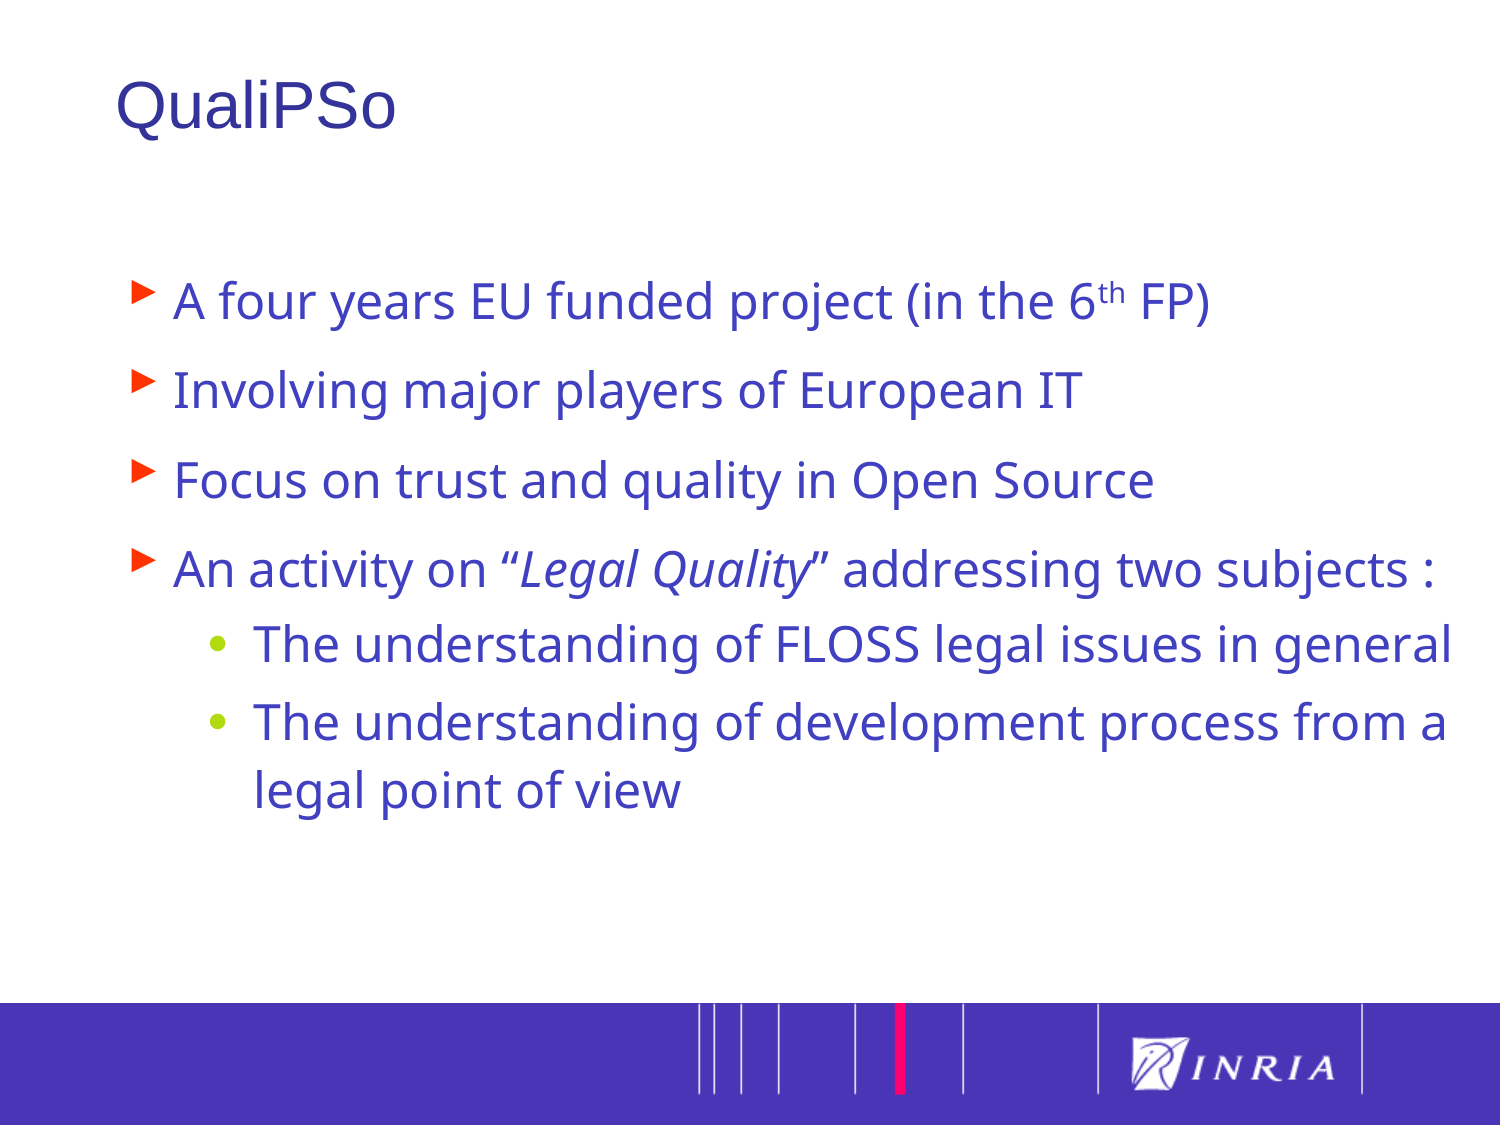

# QualiPSo
 A four years EU funded project (in the 6th FP)
 Involving major players of European IT
 Focus on trust and quality in Open Source
 An activity on “Legal Quality” addressing two subjects :
The understanding of FLOSS legal issues in general
The understanding of development process from a legal point of view